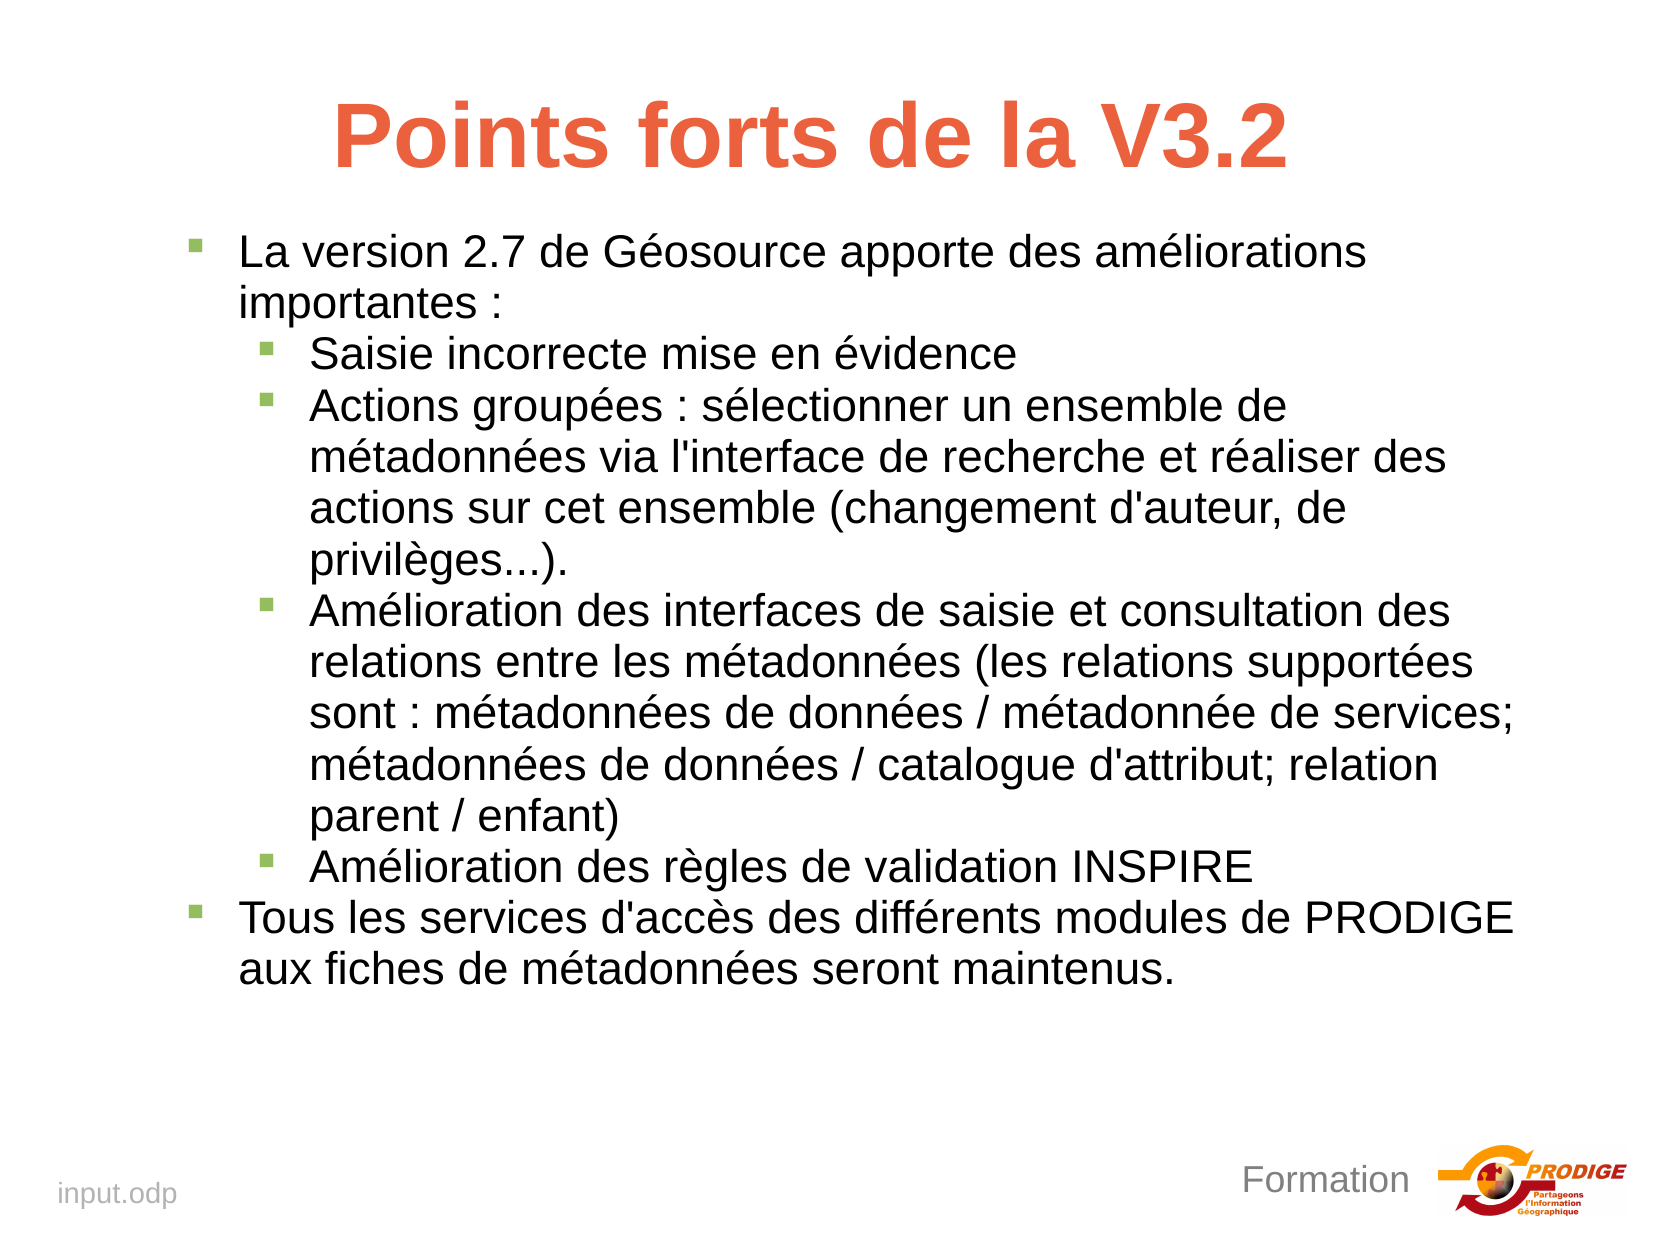

# Points forts de la V3.2
La version 2.7 de Géosource apporte des améliorations importantes :
Saisie incorrecte mise en évidence
Actions groupées : sélectionner un ensemble de métadonnées via l'interface de recherche et réaliser des actions sur cet ensemble (changement d'auteur, de privilèges...).
Amélioration des interfaces de saisie et consultation des relations entre les métadonnées (les relations supportées sont : métadonnées de données / métadonnée de services; métadonnées de données / catalogue d'attribut; relation parent / enfant)
Amélioration des règles de validation INSPIRE
Tous les services d'accès des différents modules de PRODIGE aux fiches de métadonnées seront maintenus.